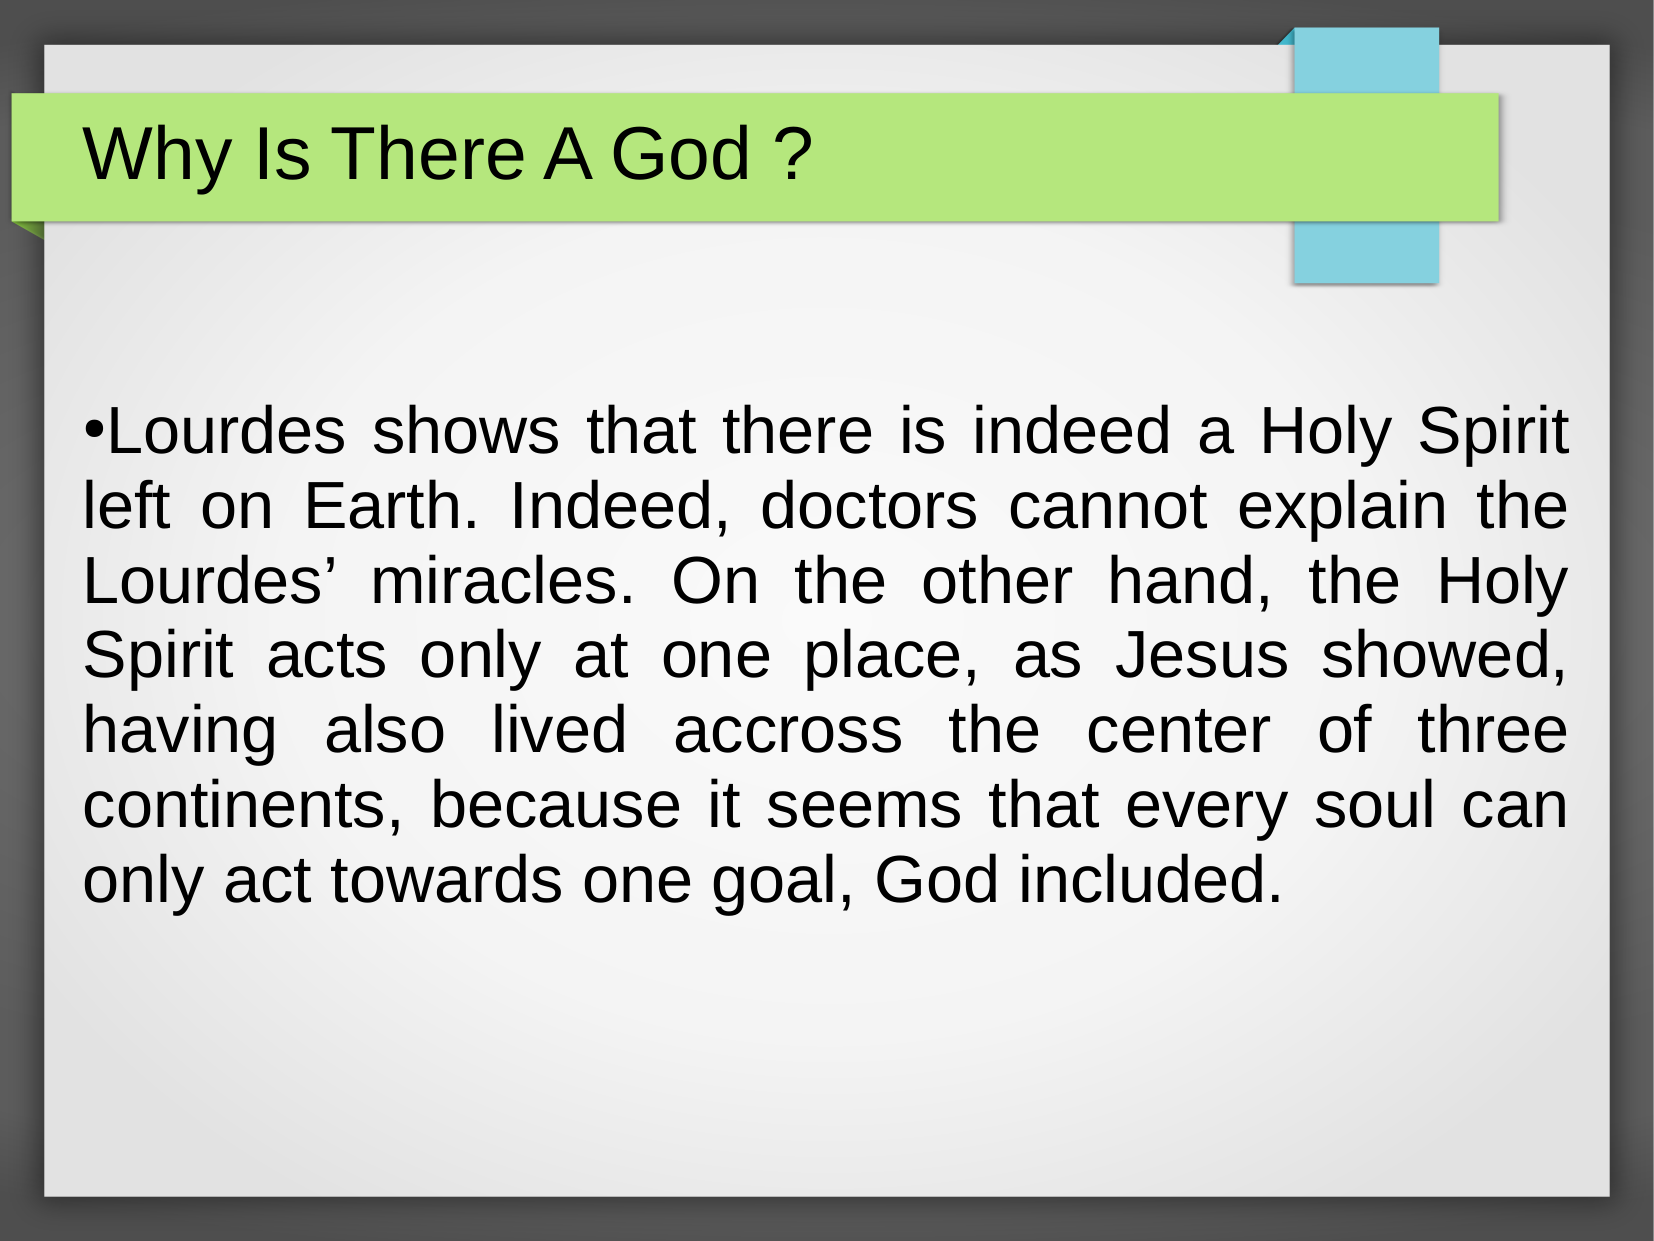

# Why Is There A God ?
Lourdes shows that there is indeed a Holy Spirit left on Earth. Indeed, doctors cannot explain the Lourdes’ miracles. On the other hand, the Holy Spirit acts only at one place, as Jesus showed, having also lived accross the center of three continents, because it seems that every soul can only act towards one goal, God included.